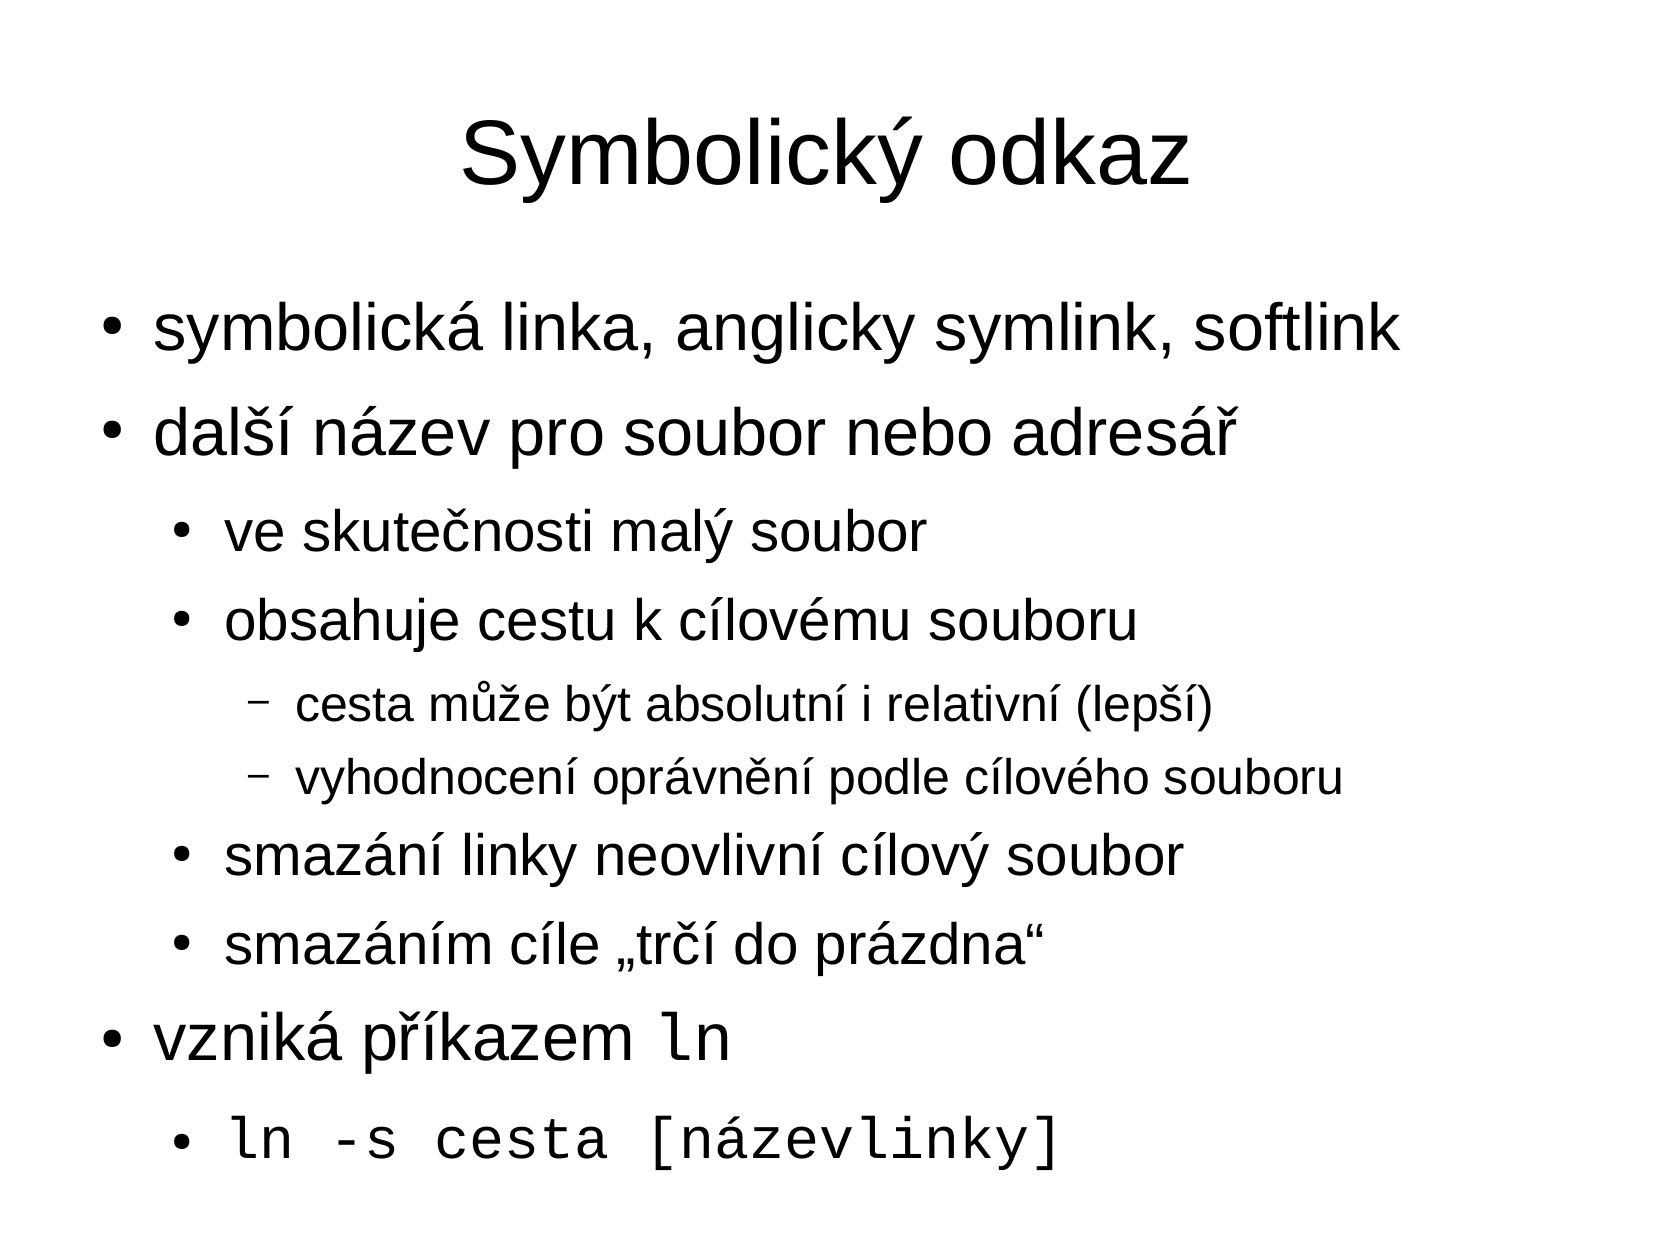

# Symbolický odkaz
symbolická linka, anglicky symlink, softlink
další název pro soubor nebo adresář
ve skutečnosti malý soubor
obsahuje cestu k cílovému souboru
cesta může být absolutní i relativní (lepší)
vyhodnocení oprávnění podle cílového souboru
smazání linky neovlivní cílový soubor
smazáním cíle „trčí do prázdna“
vzniká příkazem ln
ln -s cesta [názevlinky]